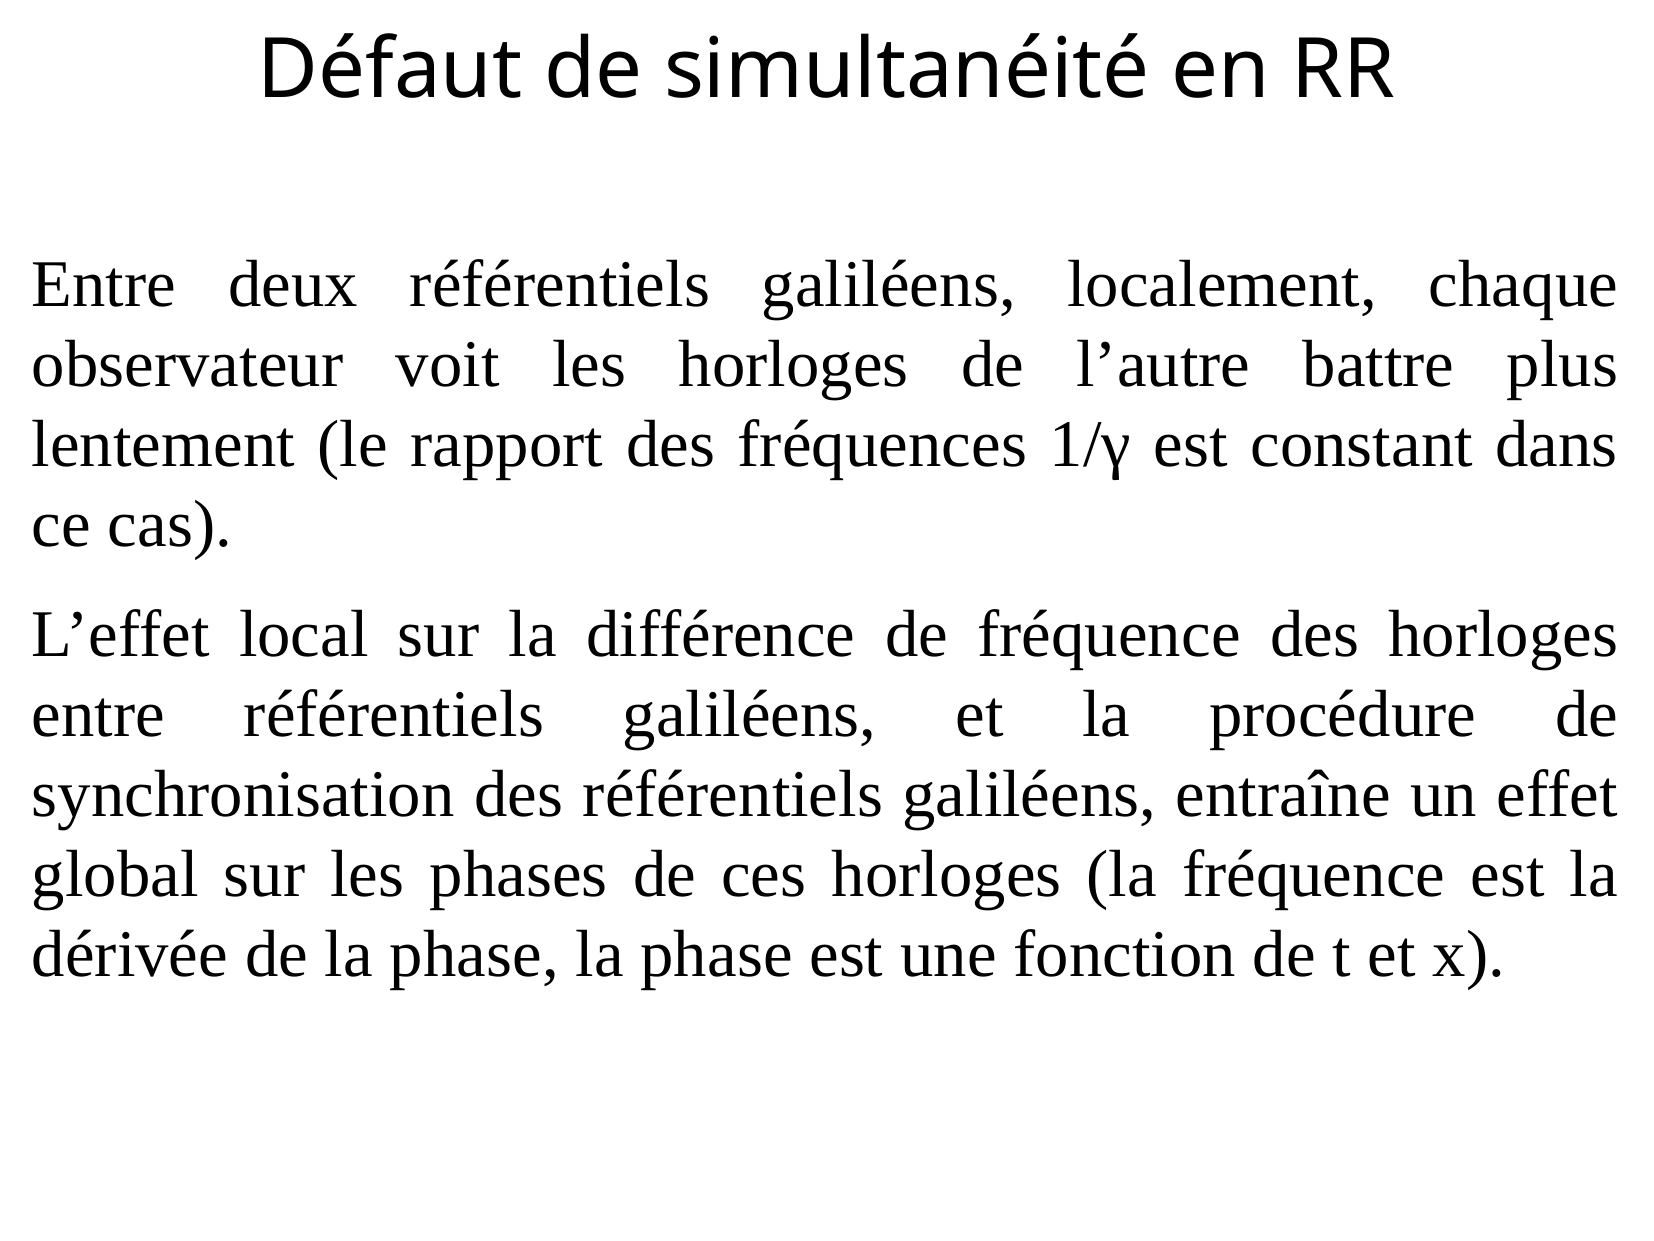

# Défaut de simultanéité en RR
Entre deux référentiels galiléens, localement, chaque observateur voit les horloges de l’autre battre plus lentement (le rapport des fréquences 1/γ est constant dans ce cas).
L’effet local sur la différence de fréquence des horloges entre référentiels galiléens, et la procédure de synchronisation des référentiels galiléens, entraîne un effet global sur les phases de ces horloges (la fréquence est la dérivée de la phase, la phase est une fonction de t et x).